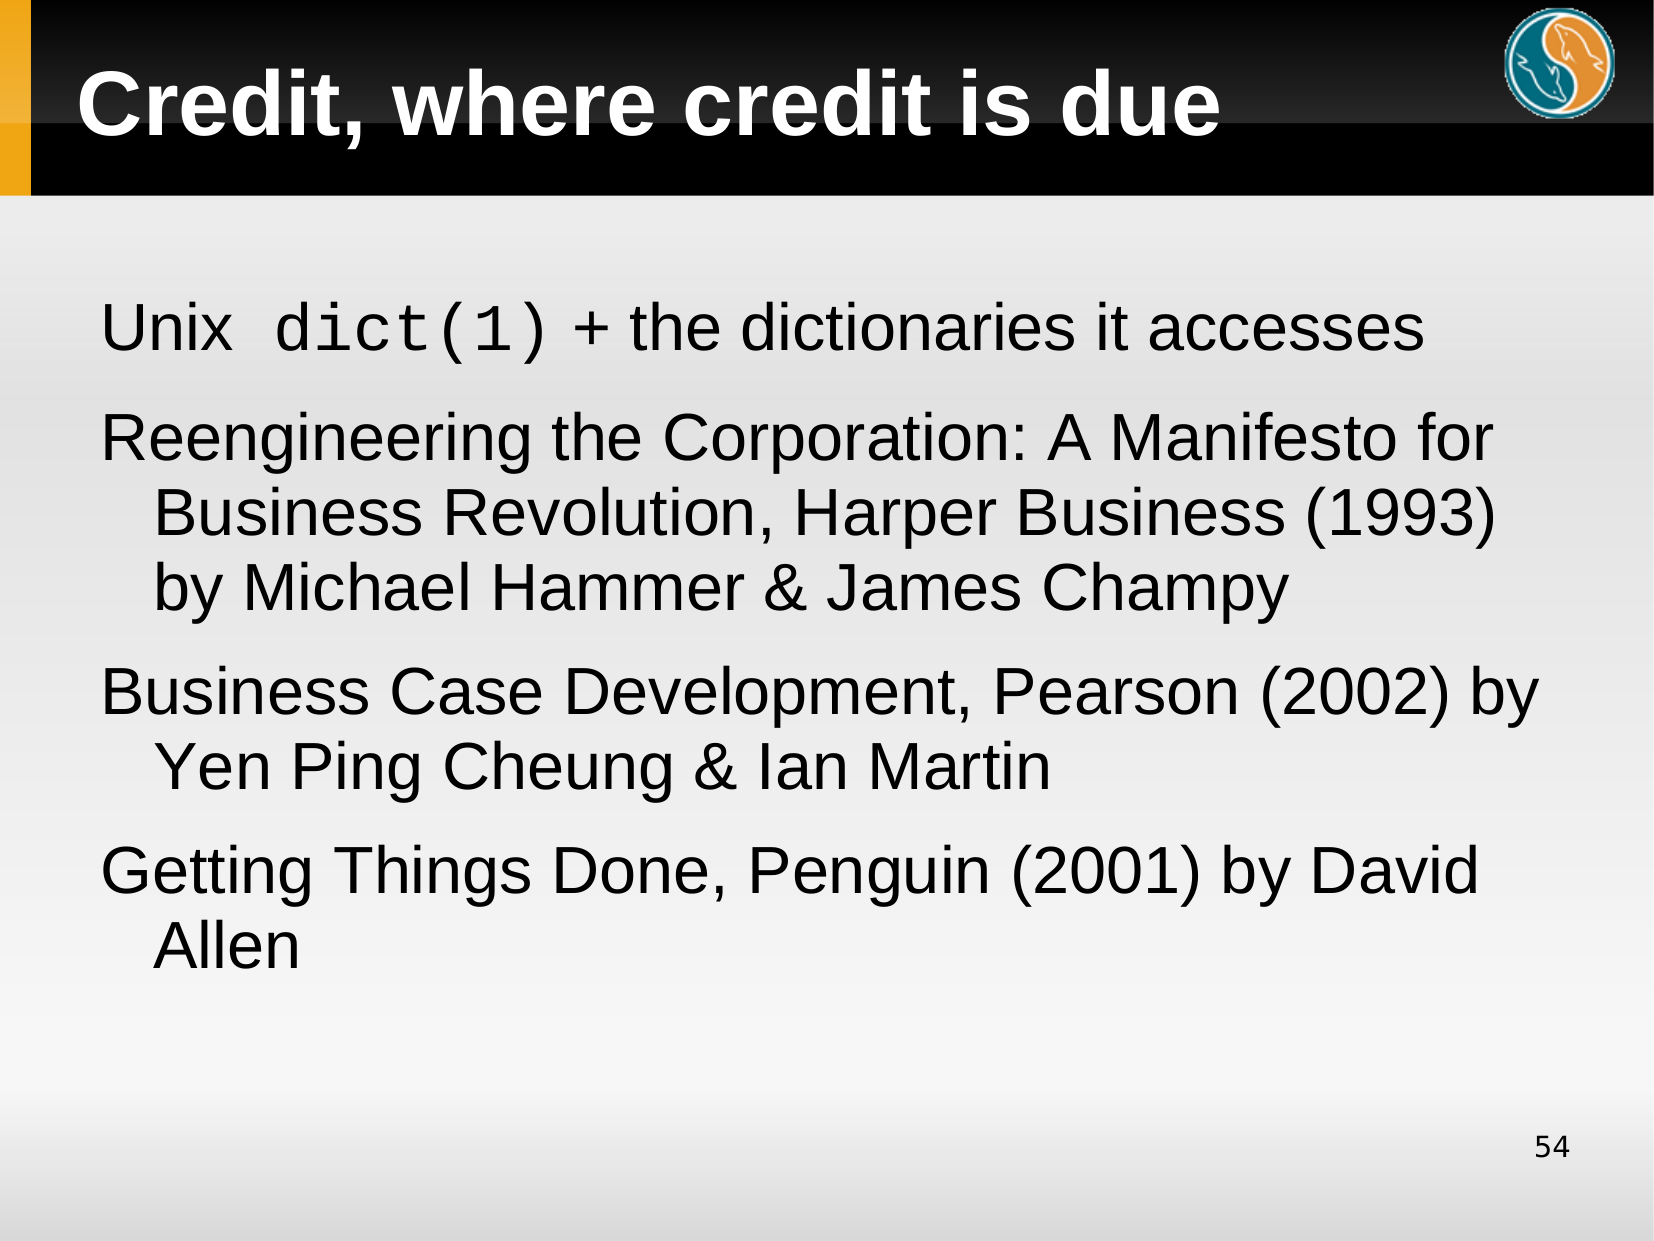

# Credit, where credit is due
Unix dict(1) + the dictionaries it accesses
Reengineering the Corporation: A Manifesto for Business Revolution, Harper Business (1993) by Michael Hammer & James Champy
Business Case Development, Pearson (2002) by Yen Ping Cheung & Ian Martin
Getting Things Done, Penguin (2001) by David Allen
54